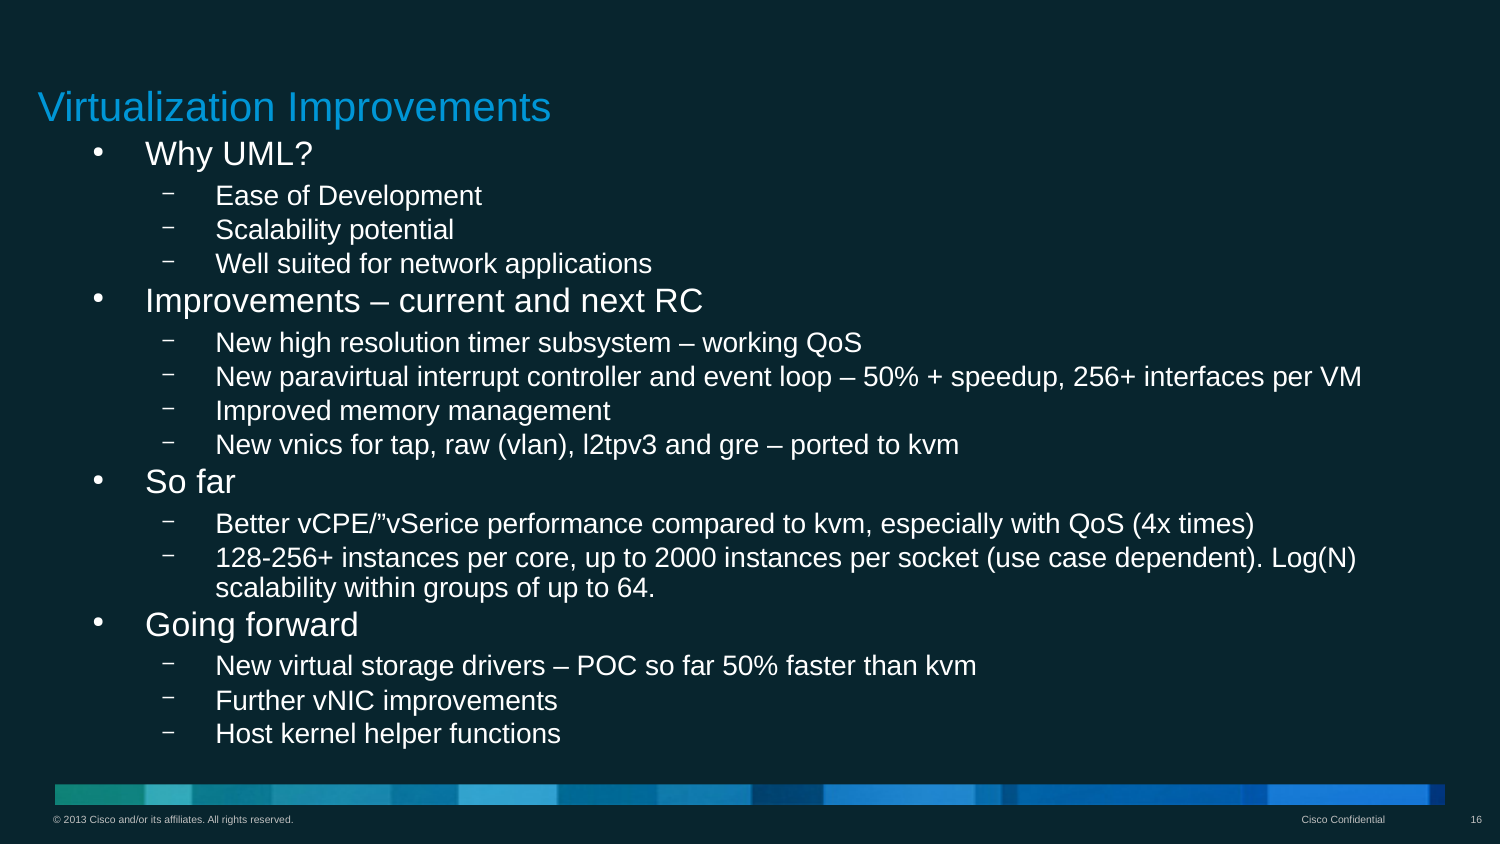

# Virtualization Improvements
Why UML?
Ease of Development
Scalability potential
Well suited for network applications
Improvements – current and next RC
New high resolution timer subsystem – working QoS
New paravirtual interrupt controller and event loop – 50% + speedup, 256+ interfaces per VM
Improved memory management
New vnics for tap, raw (vlan), l2tpv3 and gre – ported to kvm
So far
Better vCPE/”vSerice performance compared to kvm, especially with QoS (4x times)
128-256+ instances per core, up to 2000 instances per socket (use case dependent). Log(N) scalability within groups of up to 64.
Going forward
New virtual storage drivers – POC so far 50% faster than kvm
Further vNIC improvements
Host kernel helper functions